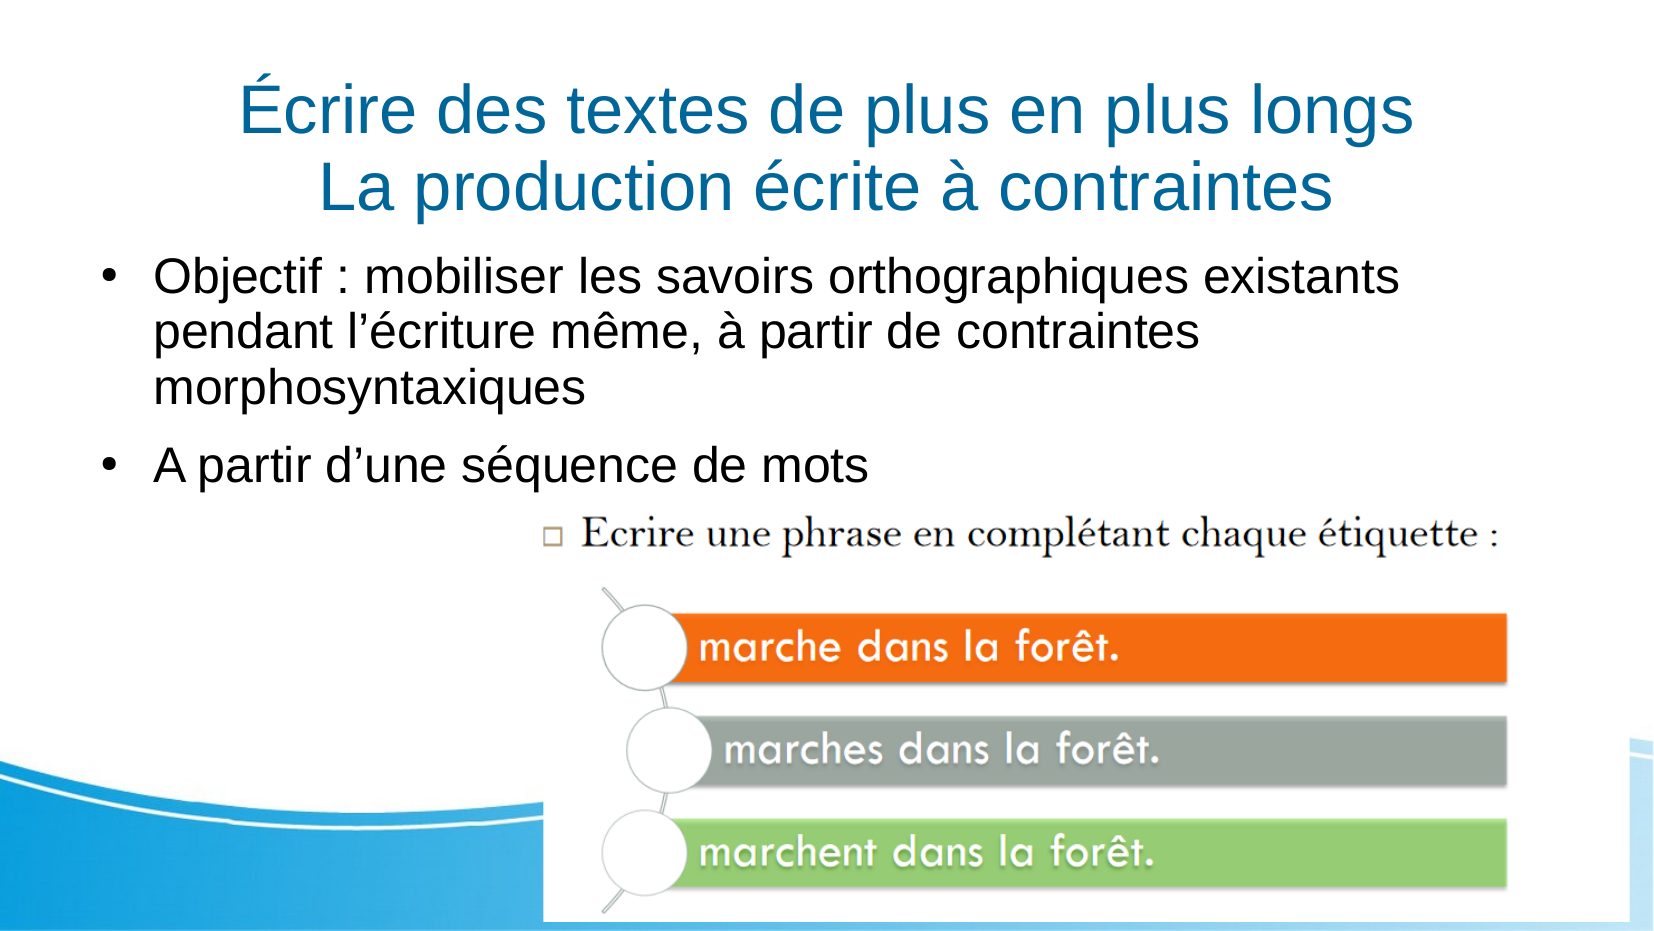

# Écrire des textes de plus en plus longs La production écrite à contraintes
Objectif : mobiliser les savoirs orthographiques existants pendant l’écriture même, à partir de contraintes morphosyntaxiques
A partir d’une séquence de mots